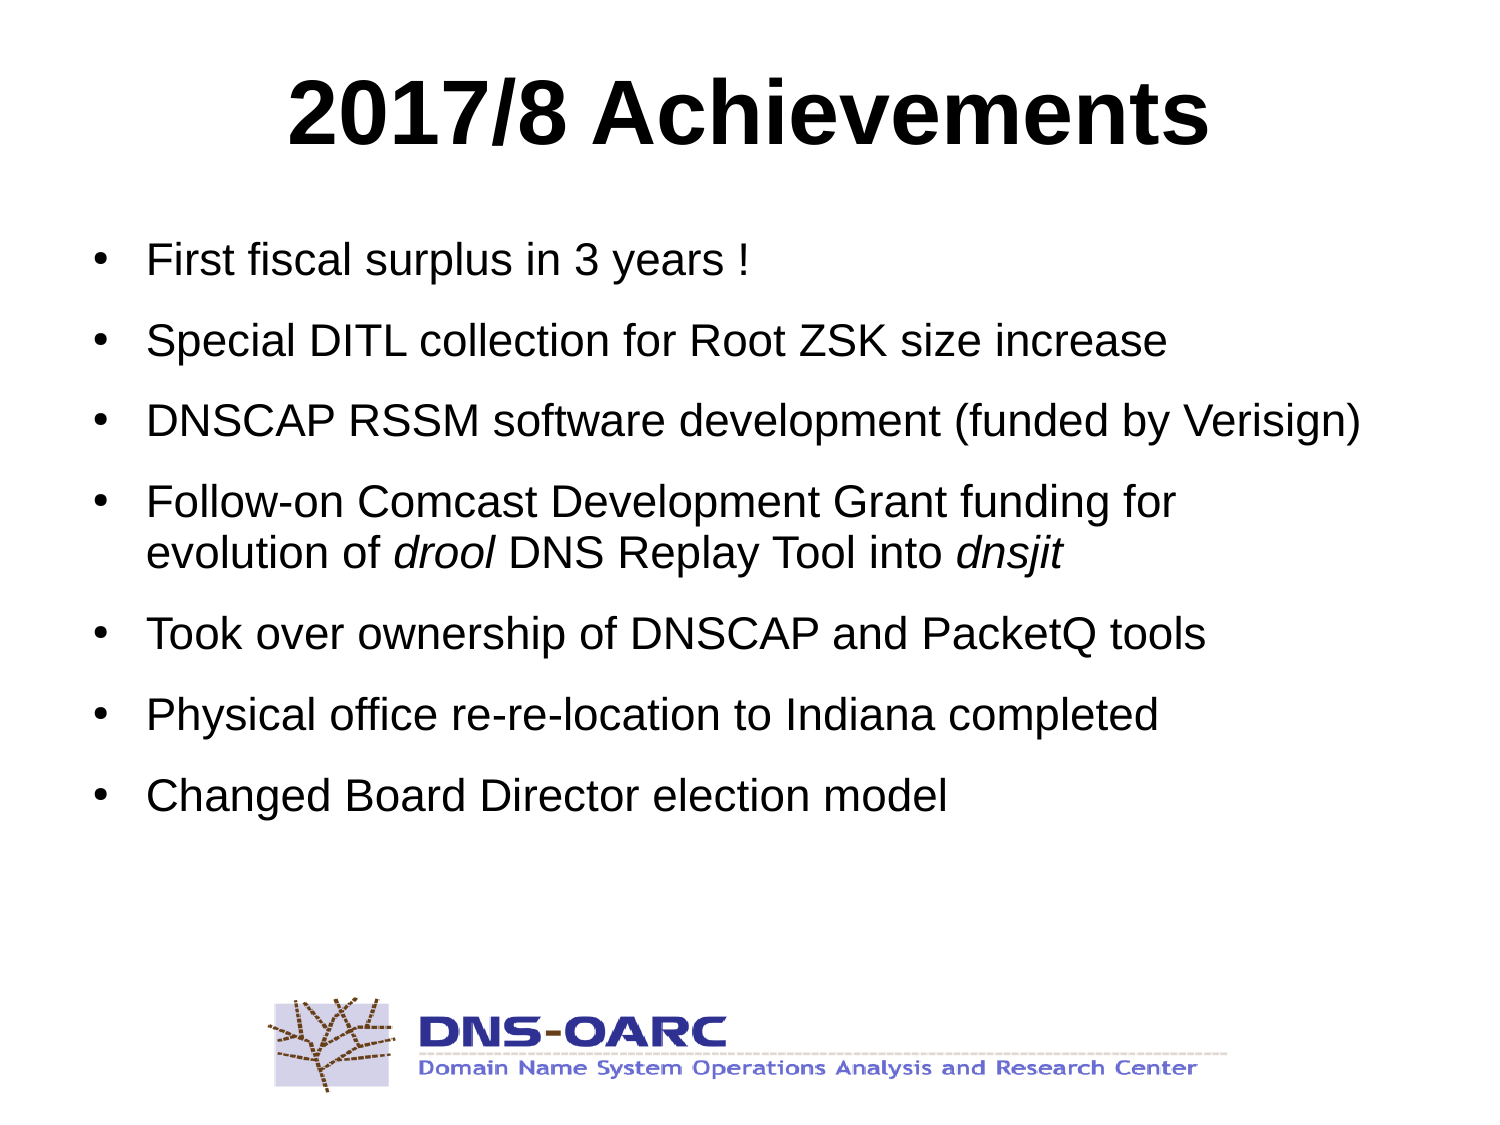

# 2017/8 Achievements
First fiscal surplus in 3 years !
Special DITL collection for Root ZSK size increase
DNSCAP RSSM software development (funded by Verisign)
Follow-on Comcast Development Grant funding for
evolution of drool DNS Replay Tool into dnsjit
Took over ownership of DNSCAP and PacketQ tools
Physical office re-re-location to Indiana completed
Changed Board Director election model